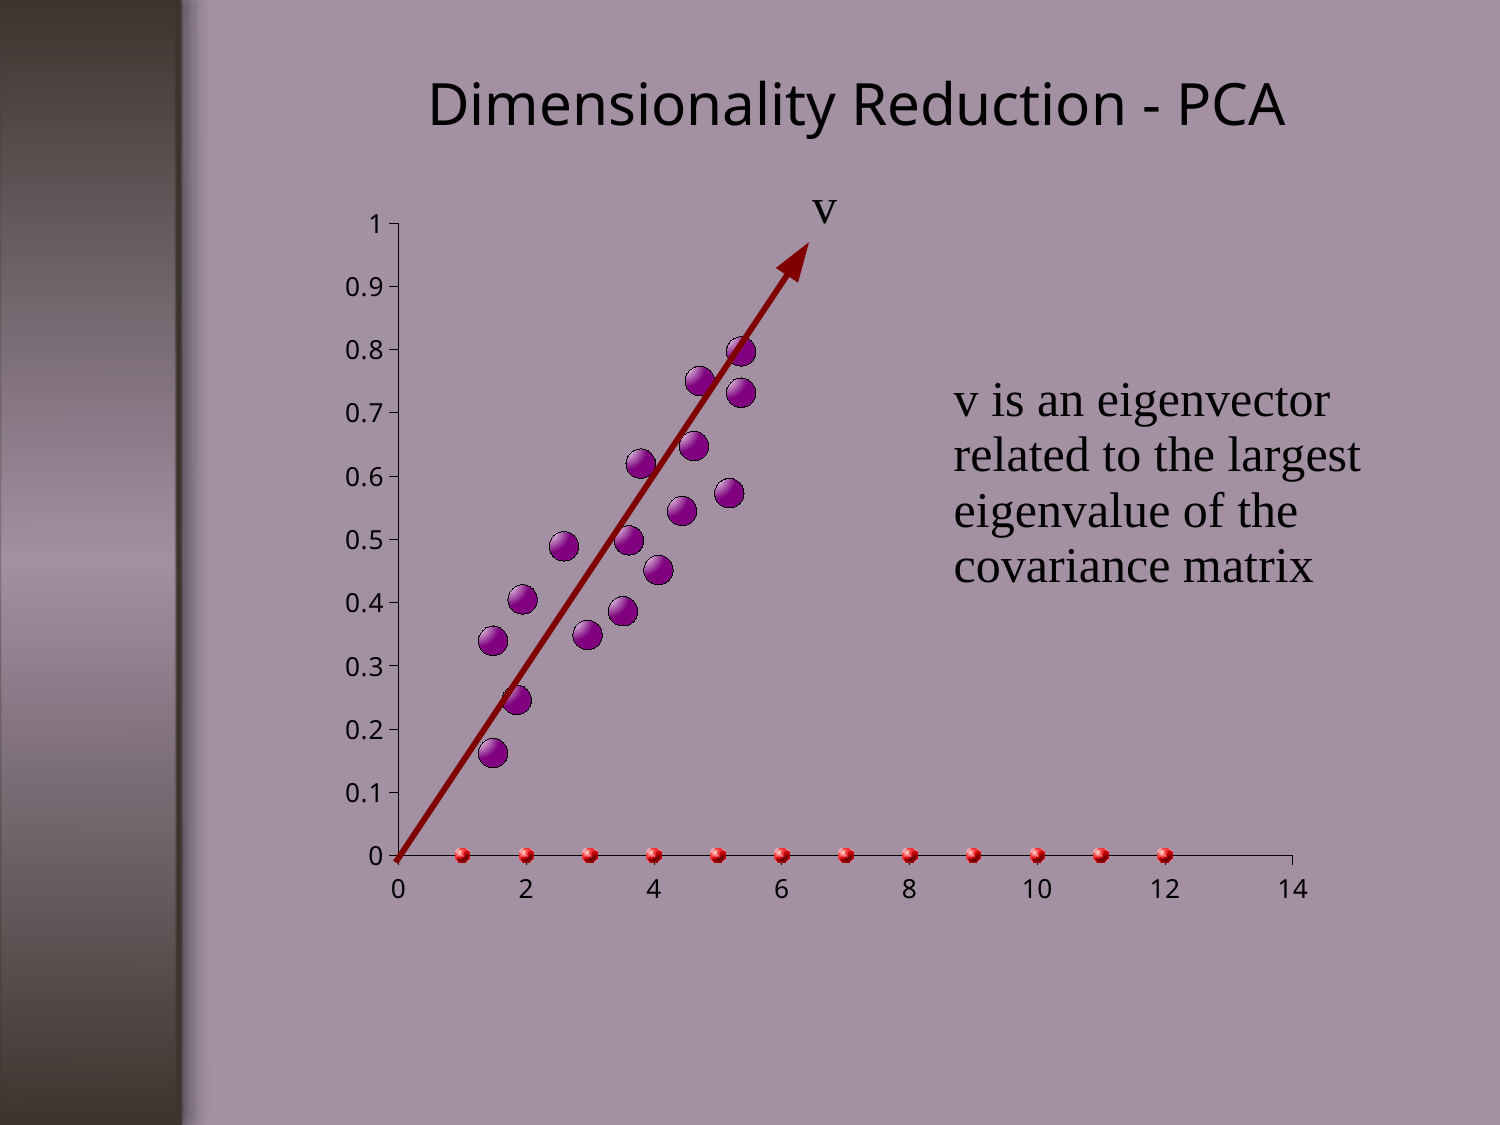

# Dimensionality Reduction - PCA
v
### Chart
| Category | Vertical |
|---|---|
v is an eigenvector
related to the largest
eigenvalue of the
covariance matrix